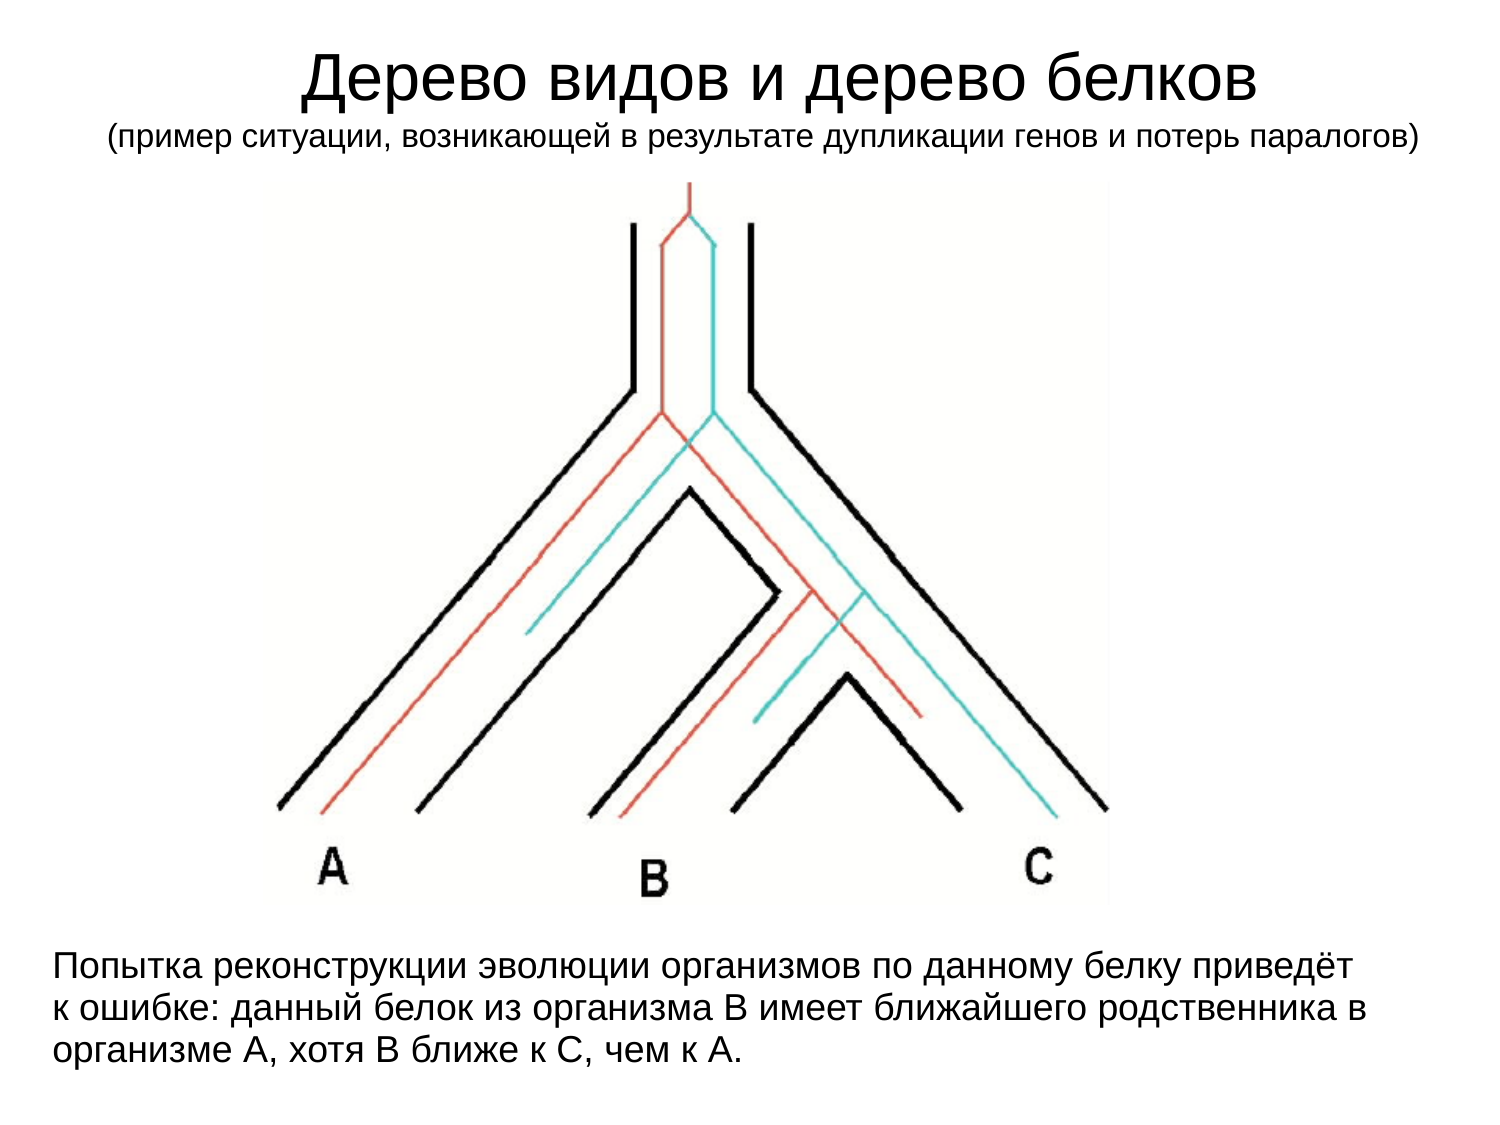

# Дерево видов и дерево белков (пример ситуации, возникающей в результате дупликации генов и потерь паралогов)
Попытка реконструкции эволюции организмов по данному белку приведёт к ошибке: данный белок из организма B имеет ближайшего родственника в организме A, хотя B ближе к C, чем к A.